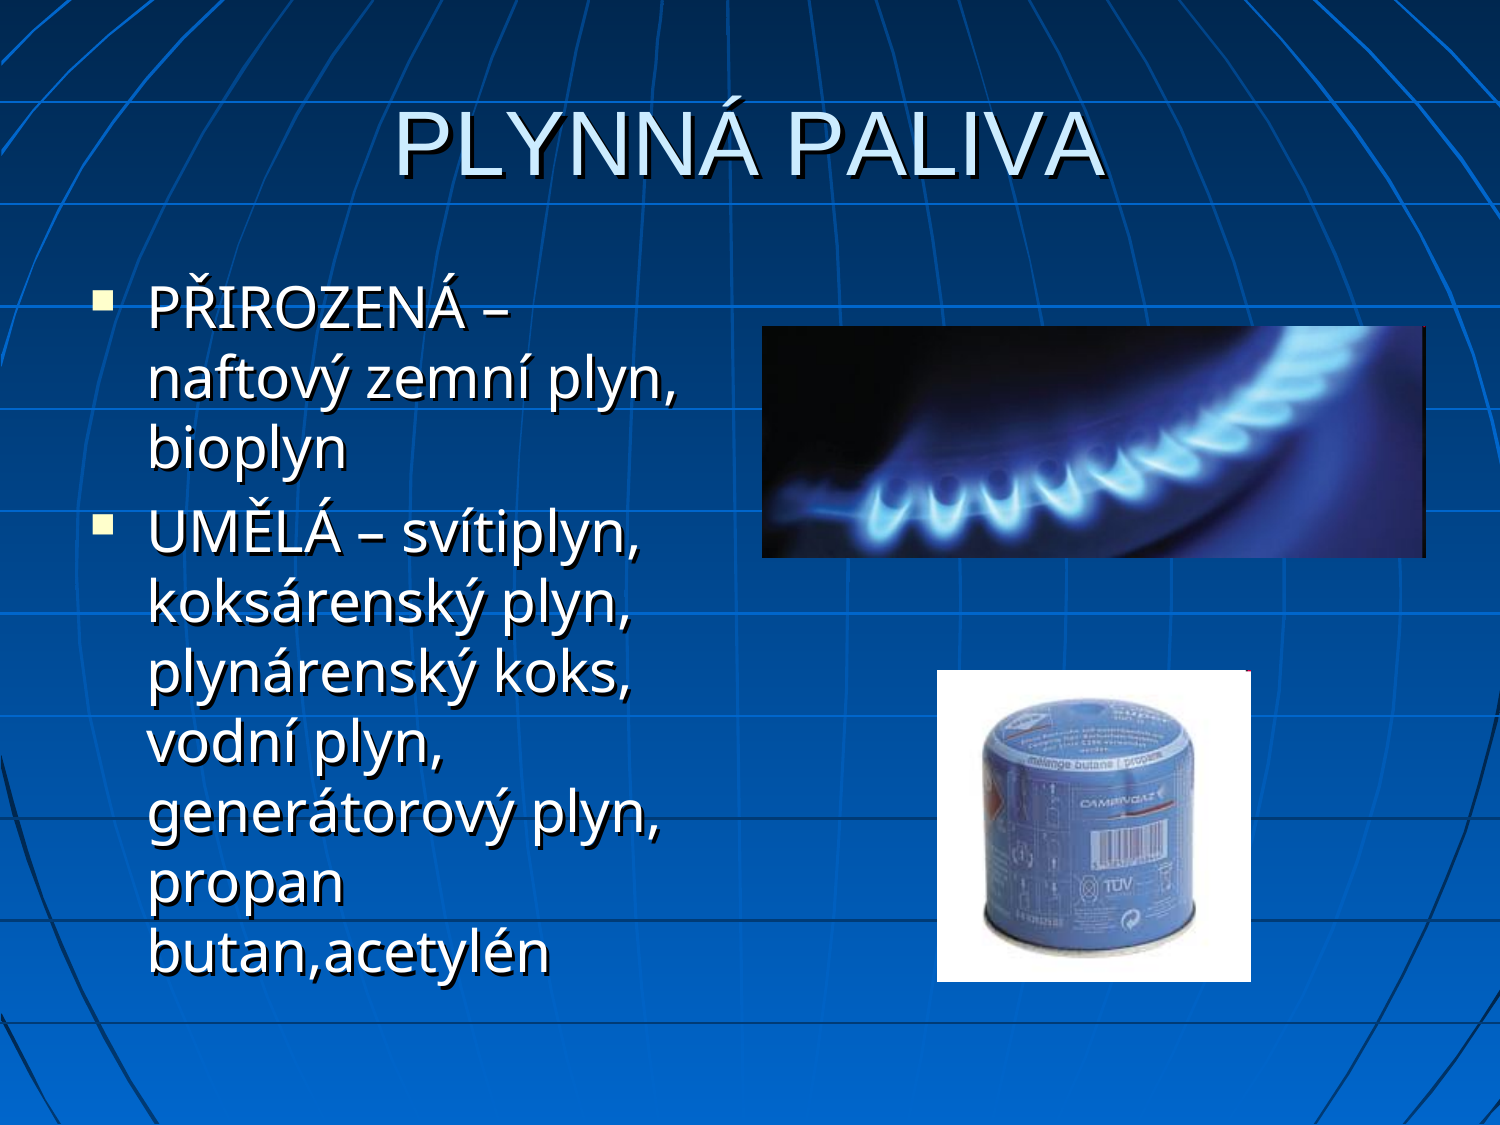

# PLYNNÁ PALIVA
PŘIROZENÁ – naftový zemní plyn, bioplyn
UMĚLÁ – svítiplyn, koksárenský plyn, plynárenský koks, vodní plyn, generátorový plyn, propan butan,acetylén